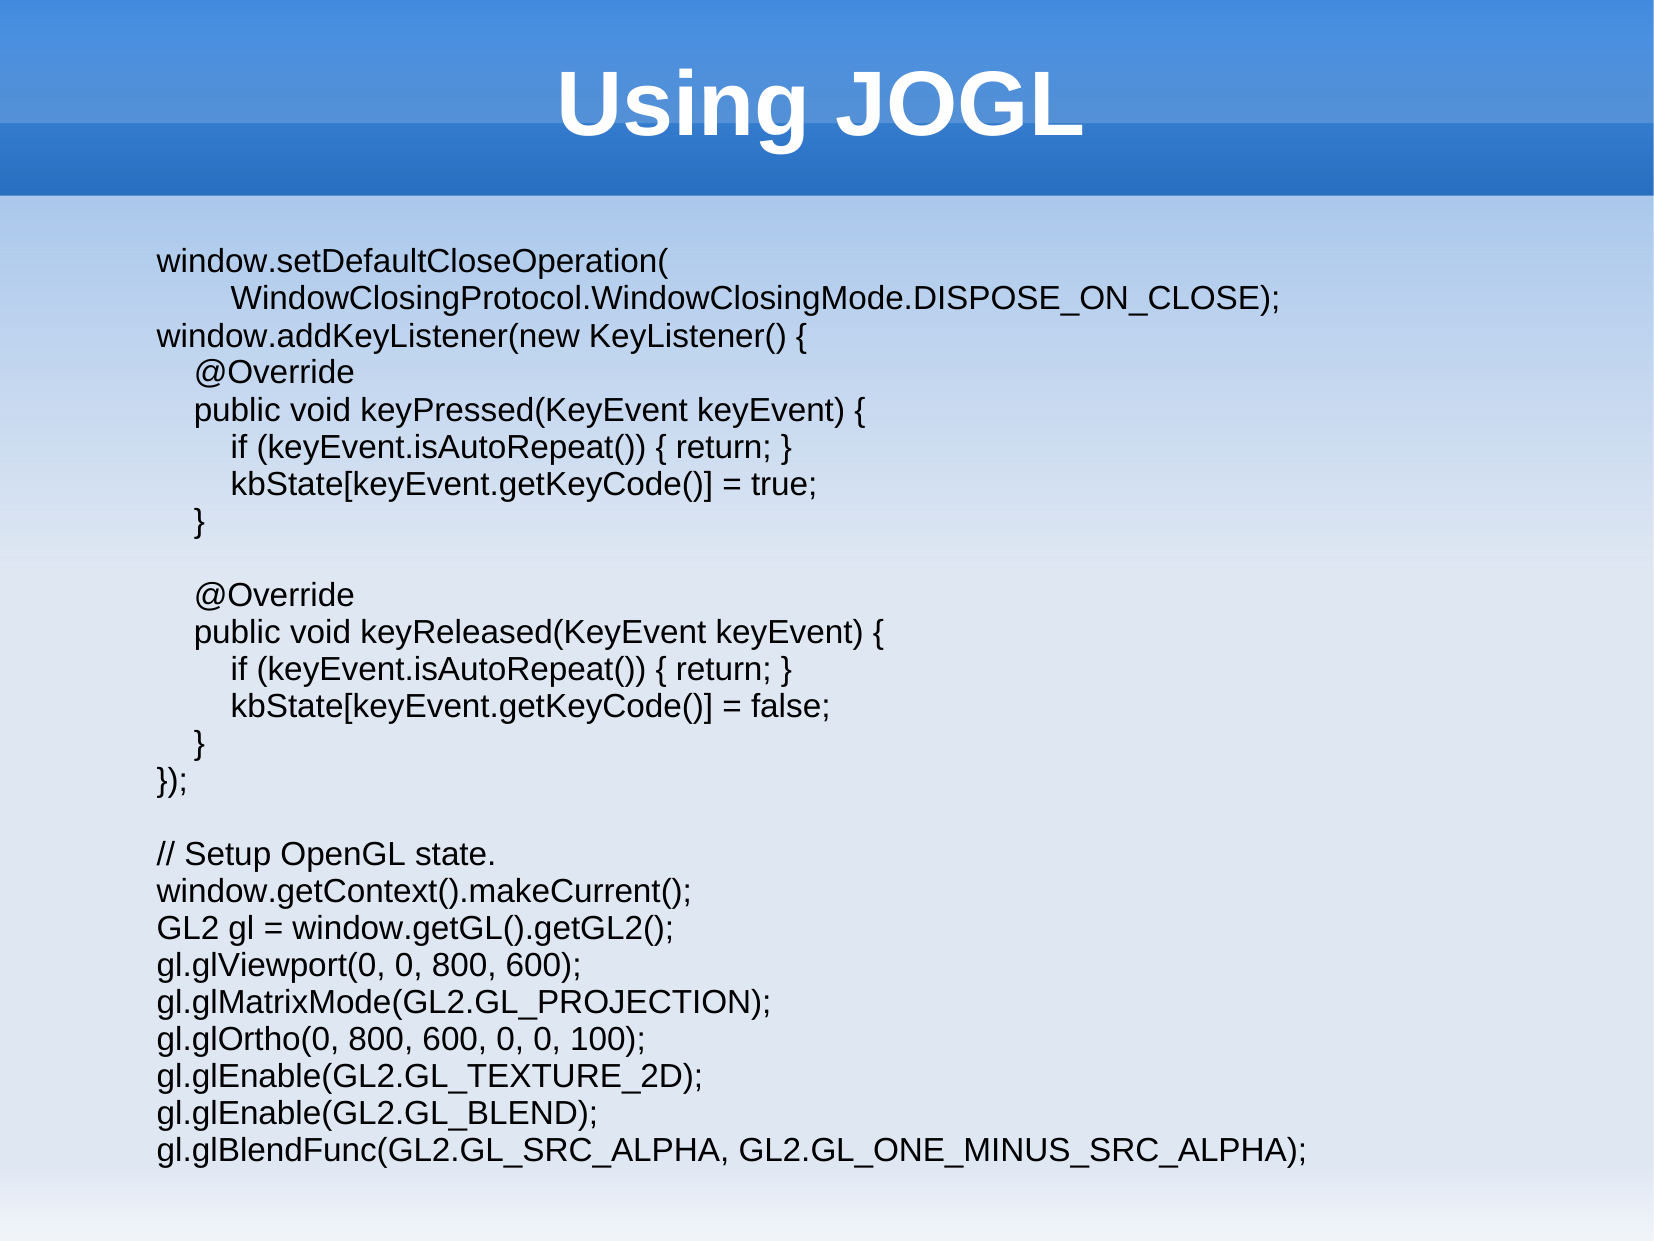

# Using JOGL
 window.setDefaultCloseOperation(
 WindowClosingProtocol.WindowClosingMode.DISPOSE_ON_CLOSE);
 window.addKeyListener(new KeyListener() {
 @Override
 public void keyPressed(KeyEvent keyEvent) {
 if (keyEvent.isAutoRepeat()) { return; }
 kbState[keyEvent.getKeyCode()] = true;
 }
 @Override
 public void keyReleased(KeyEvent keyEvent) {
 if (keyEvent.isAutoRepeat()) { return; }
 kbState[keyEvent.getKeyCode()] = false;
 }
 });
 // Setup OpenGL state.
 window.getContext().makeCurrent();
 GL2 gl = window.getGL().getGL2();
 gl.glViewport(0, 0, 800, 600);
 gl.glMatrixMode(GL2.GL_PROJECTION);
 gl.glOrtho(0, 800, 600, 0, 0, 100);
 gl.glEnable(GL2.GL_TEXTURE_2D);
 gl.glEnable(GL2.GL_BLEND);
 gl.glBlendFunc(GL2.GL_SRC_ALPHA, GL2.GL_ONE_MINUS_SRC_ALPHA);